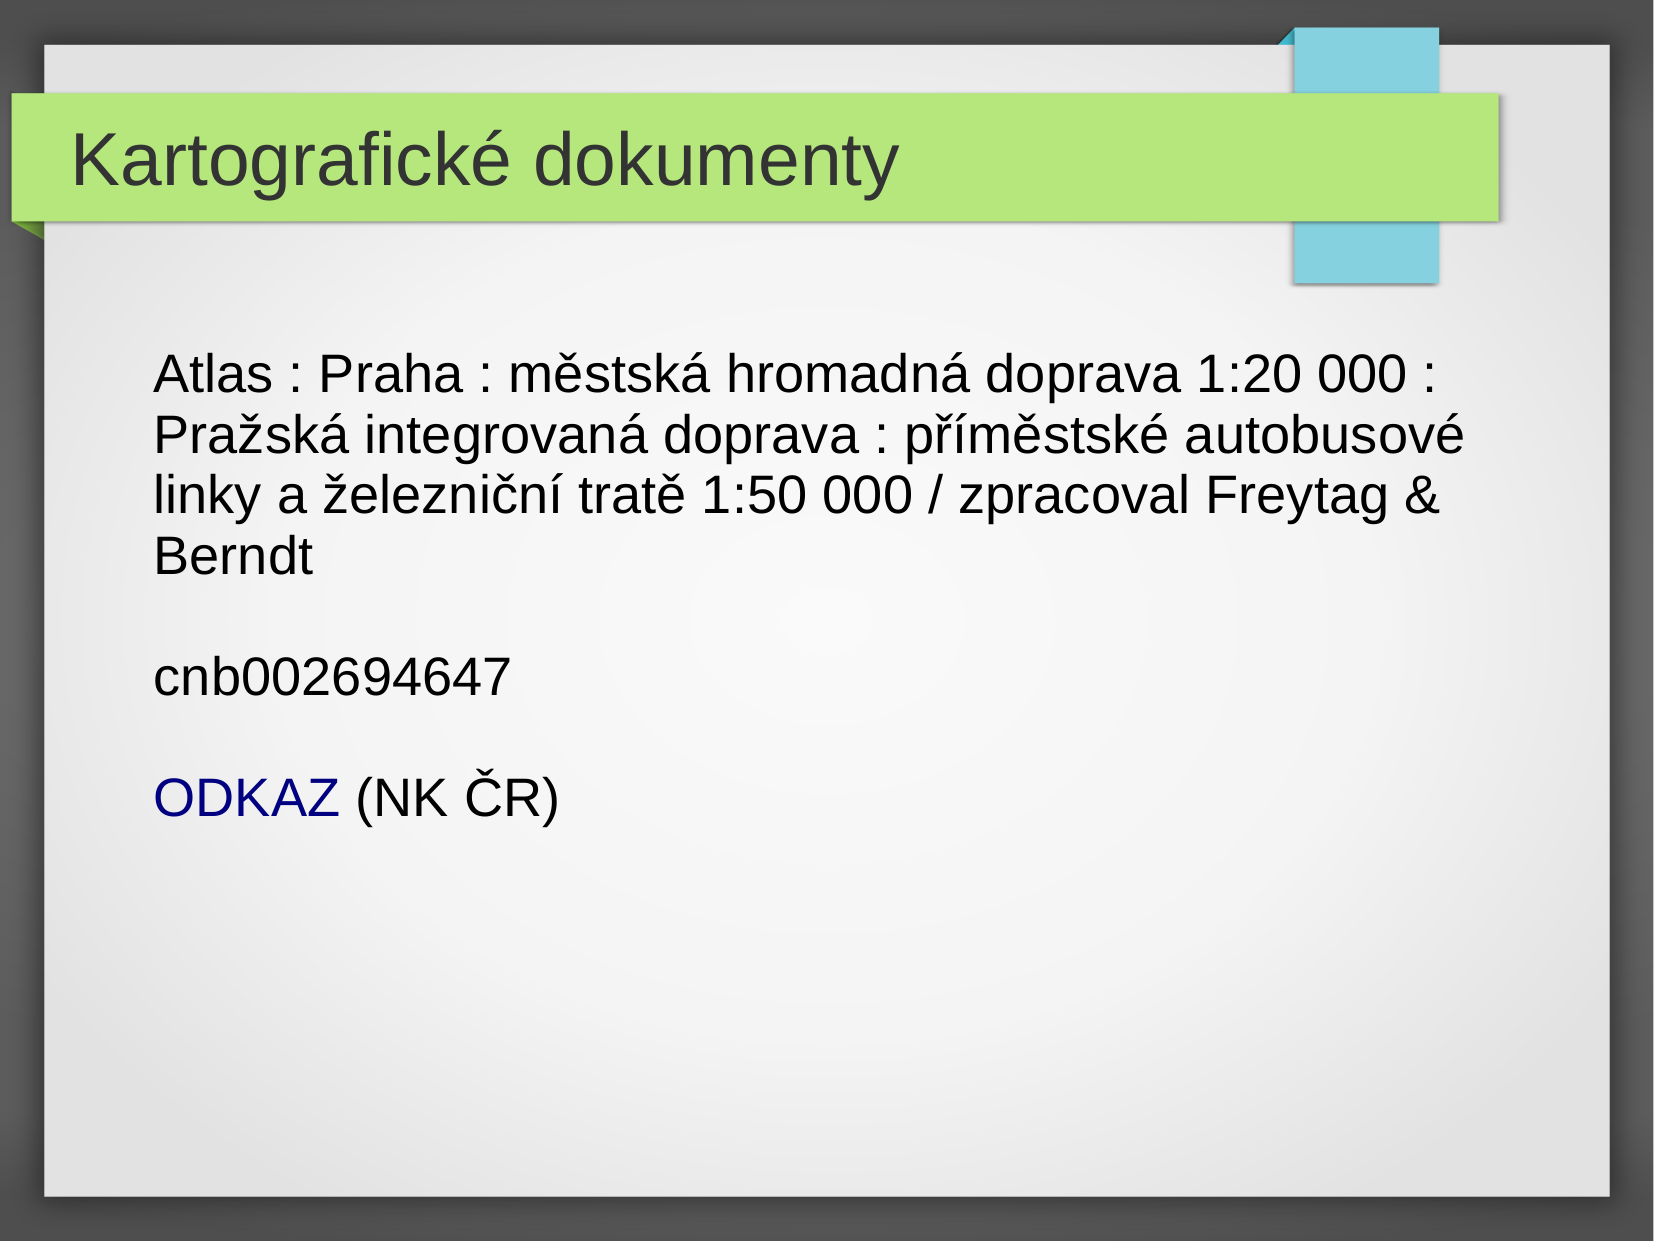

# Kartografické dokumenty
Atlas : Praha : městská hromadná doprava 1:20 000 : Pražská integrovaná doprava : příměstské autobusové linky a železniční tratě 1:50 000 / zpracoval Freytag & Berndt
cnb002694647
ODKAZ (NK ČR)